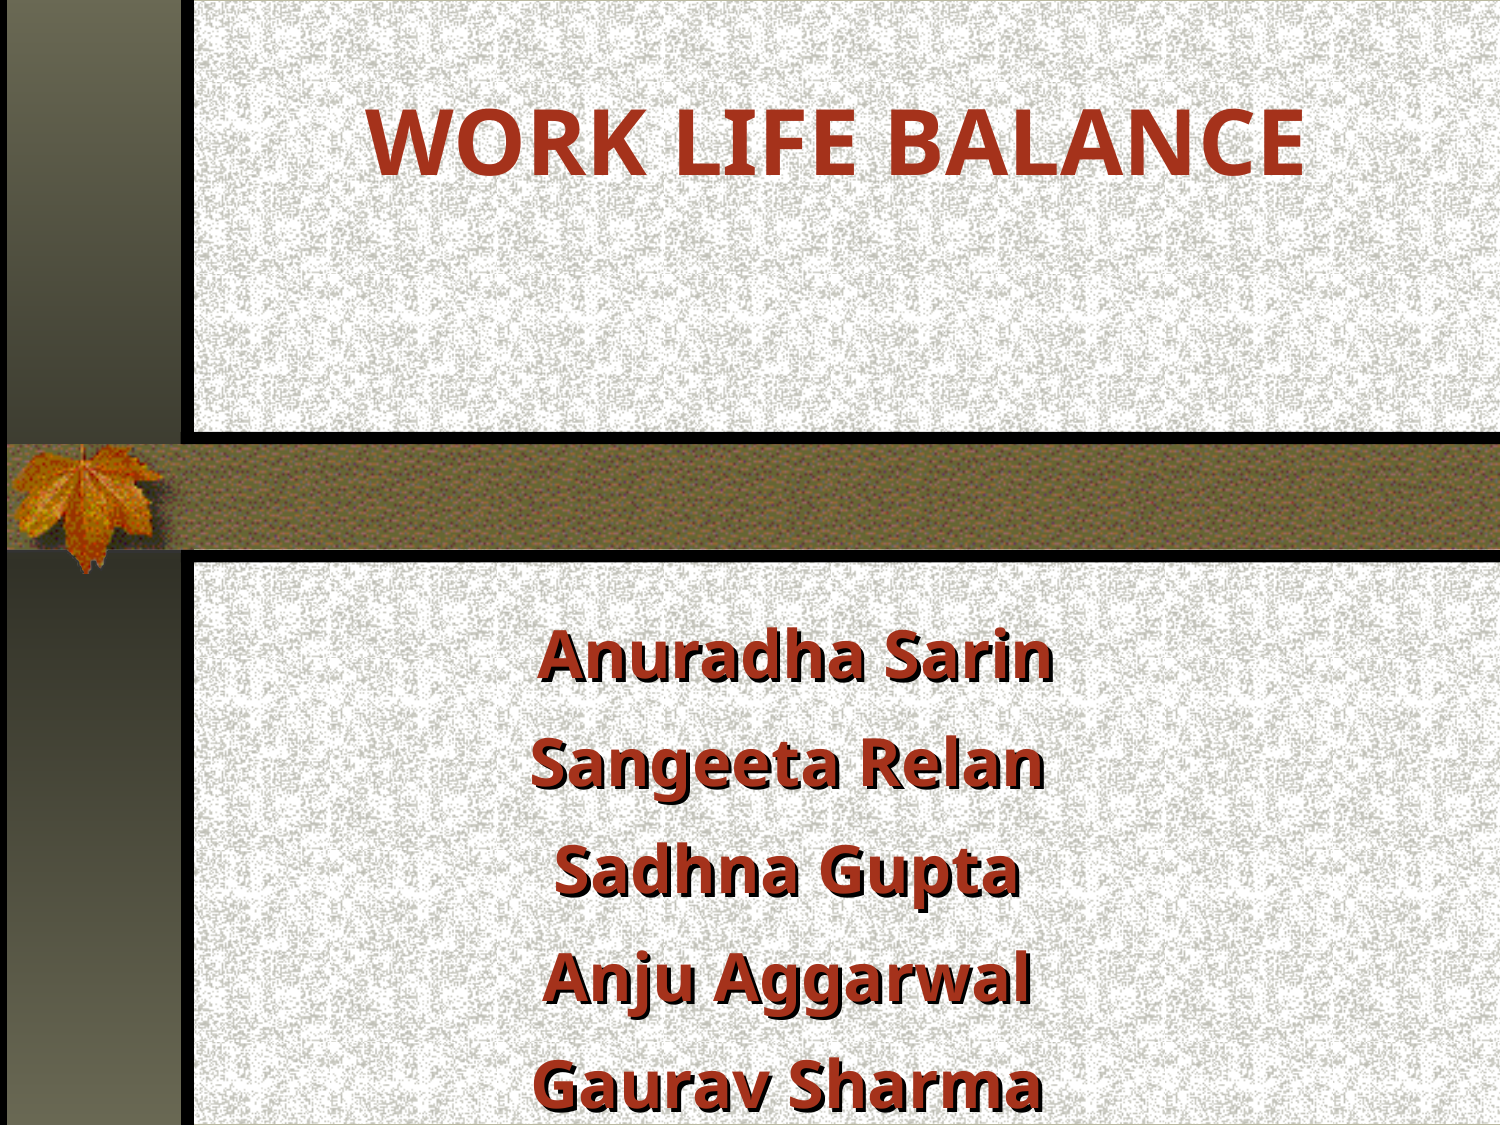

# WORK LIFE BALANCE
 Anuradha Sarin
Sangeeta Relan
Sadhna Gupta
Anju Aggarwal
Gaurav Sharma